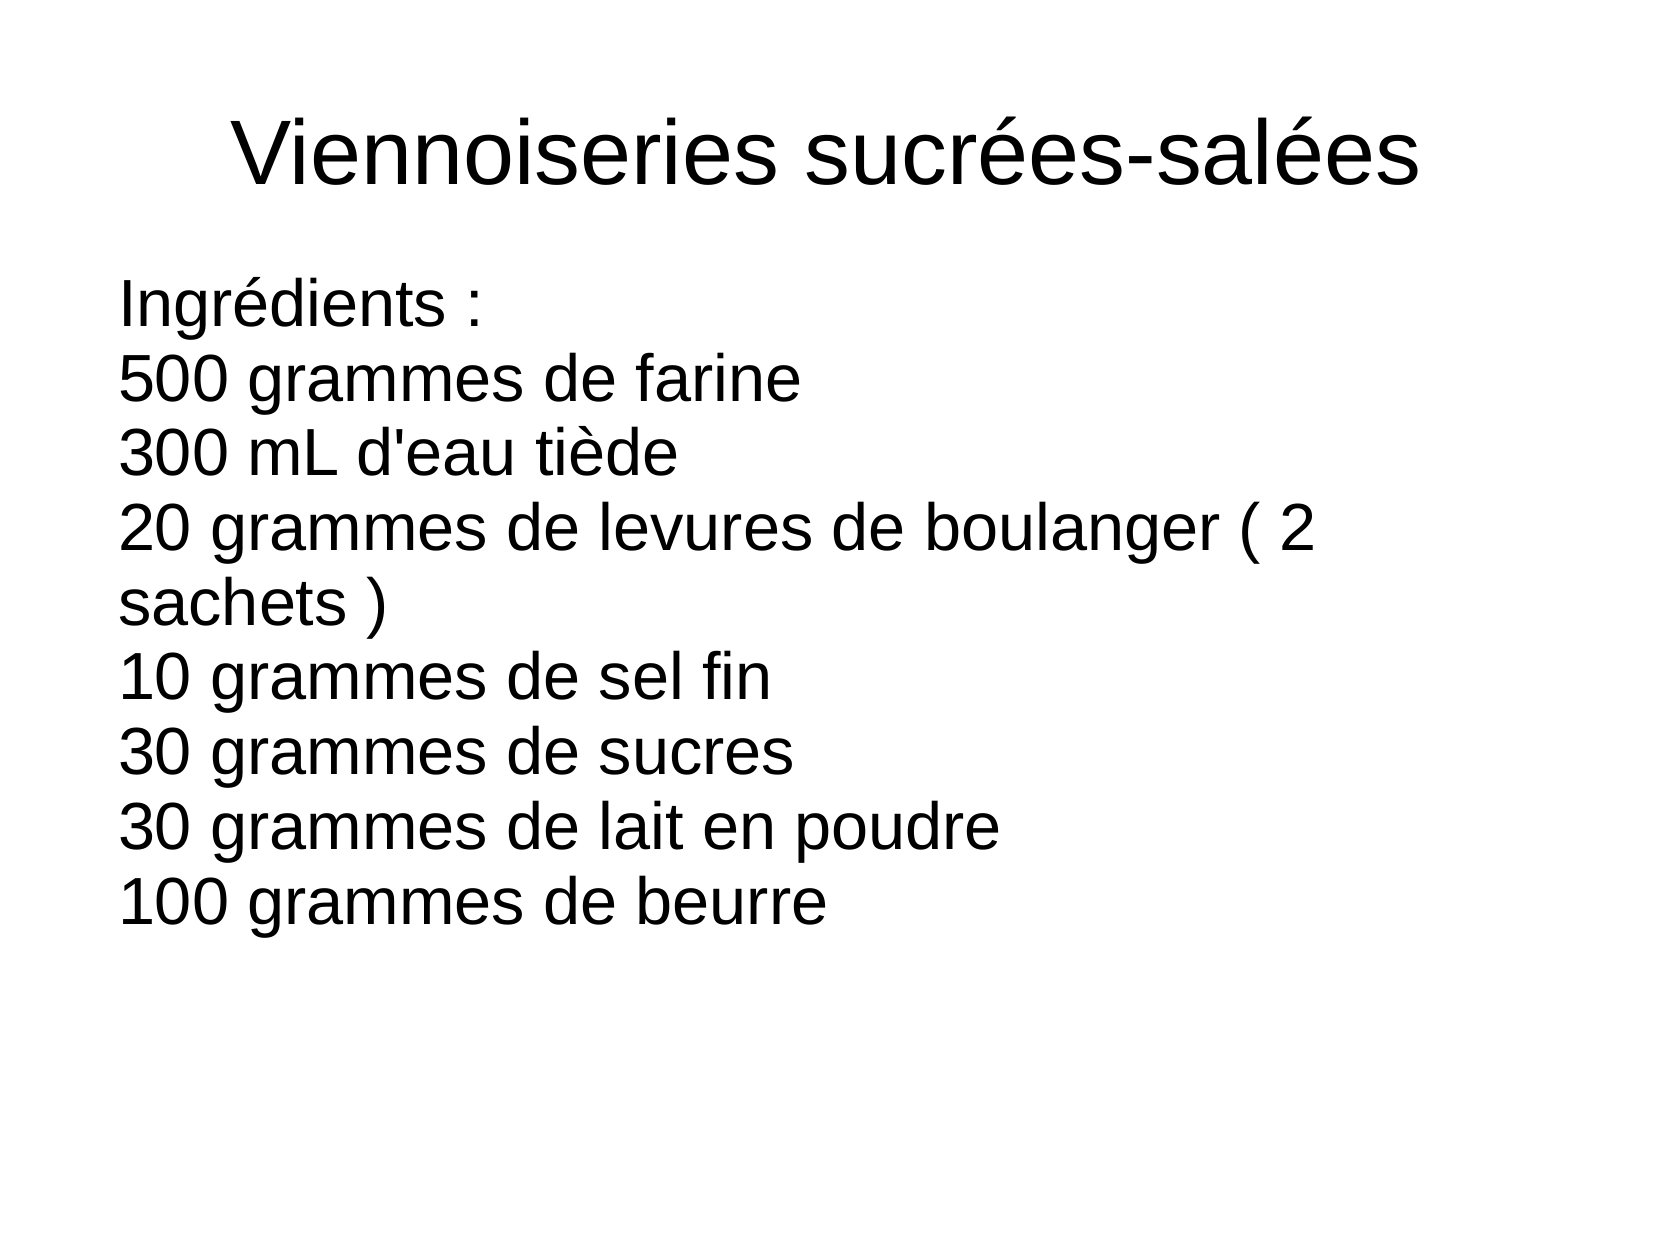

# Viennoiseries sucrées-salées
Ingrédients :
500 grammes de farine
300 mL d'eau tiède
20 grammes de levures de boulanger ( 2 sachets )
10 grammes de sel fin
30 grammes de sucres
30 grammes de lait en poudre
100 grammes de beurre